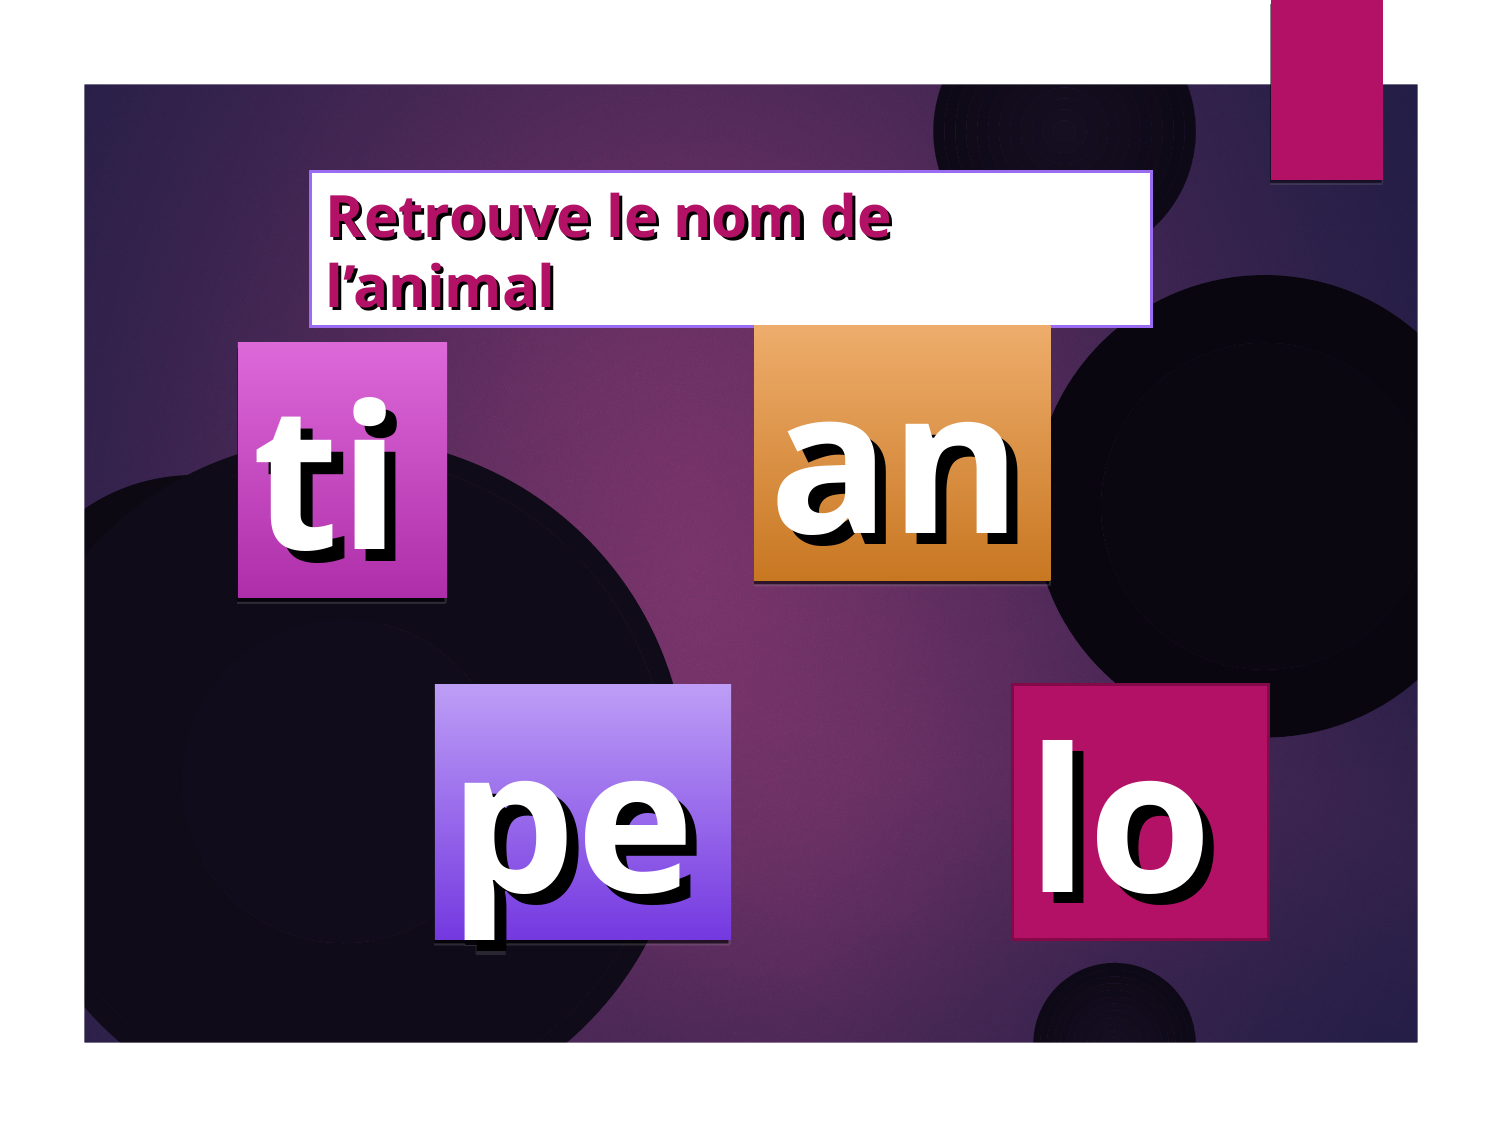

Retrouve le nom de l’animal
an
ti
pe
lo